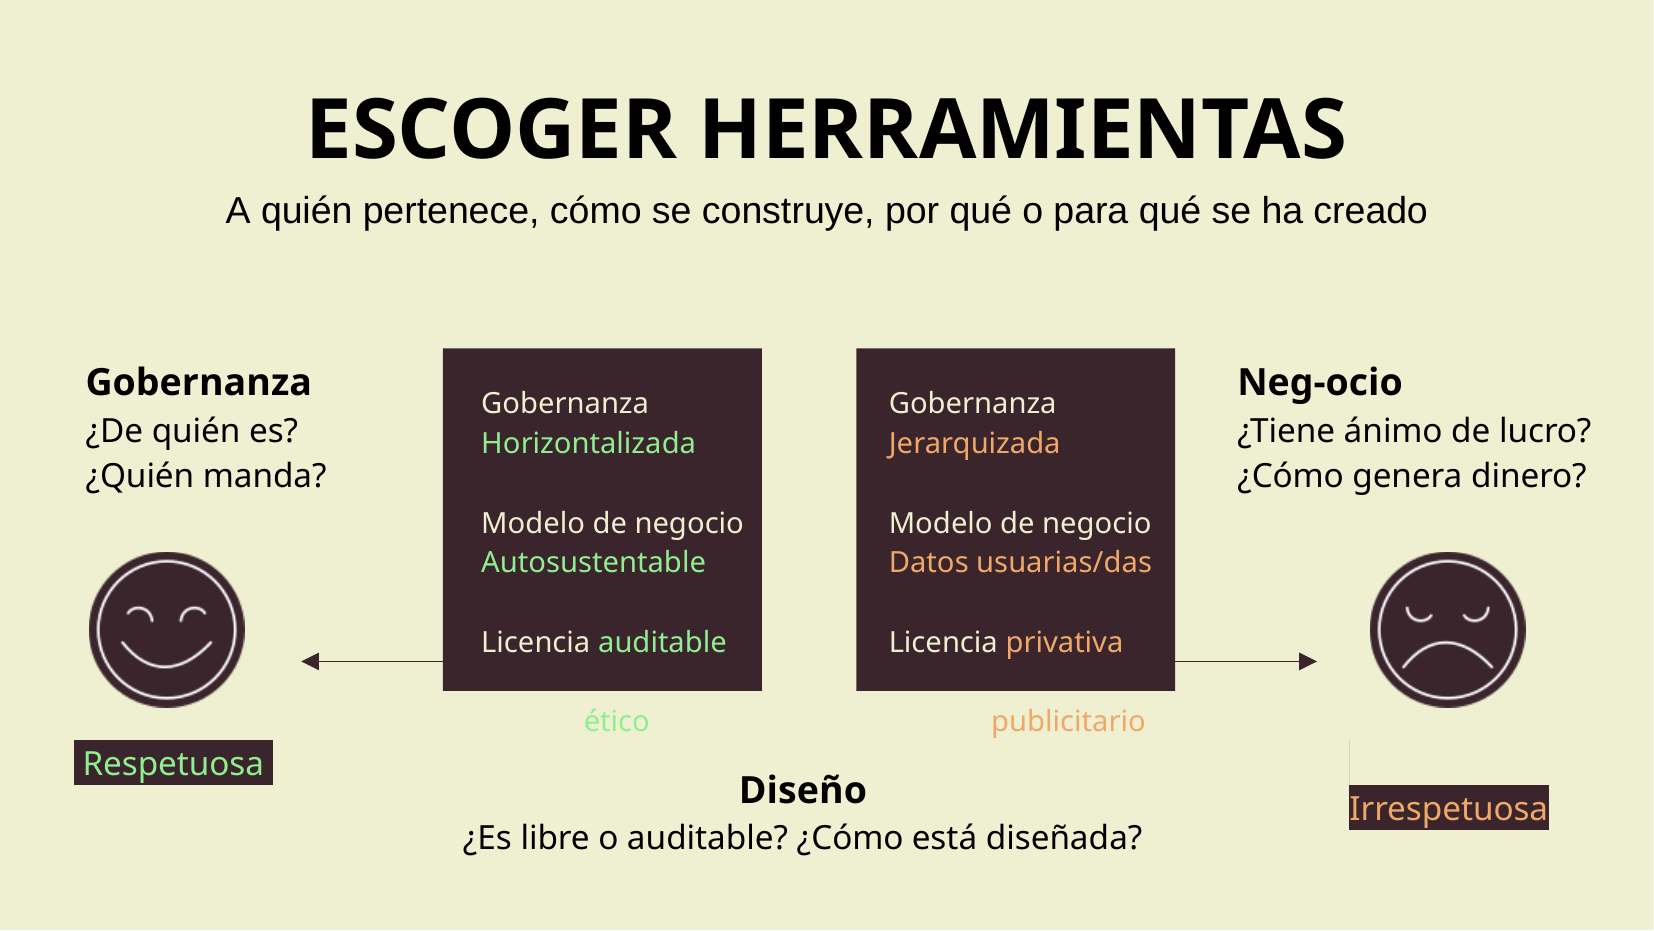

# escoger herramientas
A quién pertenece, cómo se construye, por qué o para qué se ha creado
Gobernanza
¿De quién es?
¿Quién manda?
Neg-ocio
¿Tiene ánimo de lucro?
¿Cómo genera dinero?
Gobernanza
Horizontalizada
Modelo de negocio
Autosustentable
Licencia auditable
Diseño ético
Gobernanza
Jerarquizada
Modelo de negocio
Datos usuarias/das
Licencia privativa
Diseño publicitario
 Respetuosa
 Irrespetuosa
Diseño
¿Es libre o auditable? ¿Cómo está diseñada?